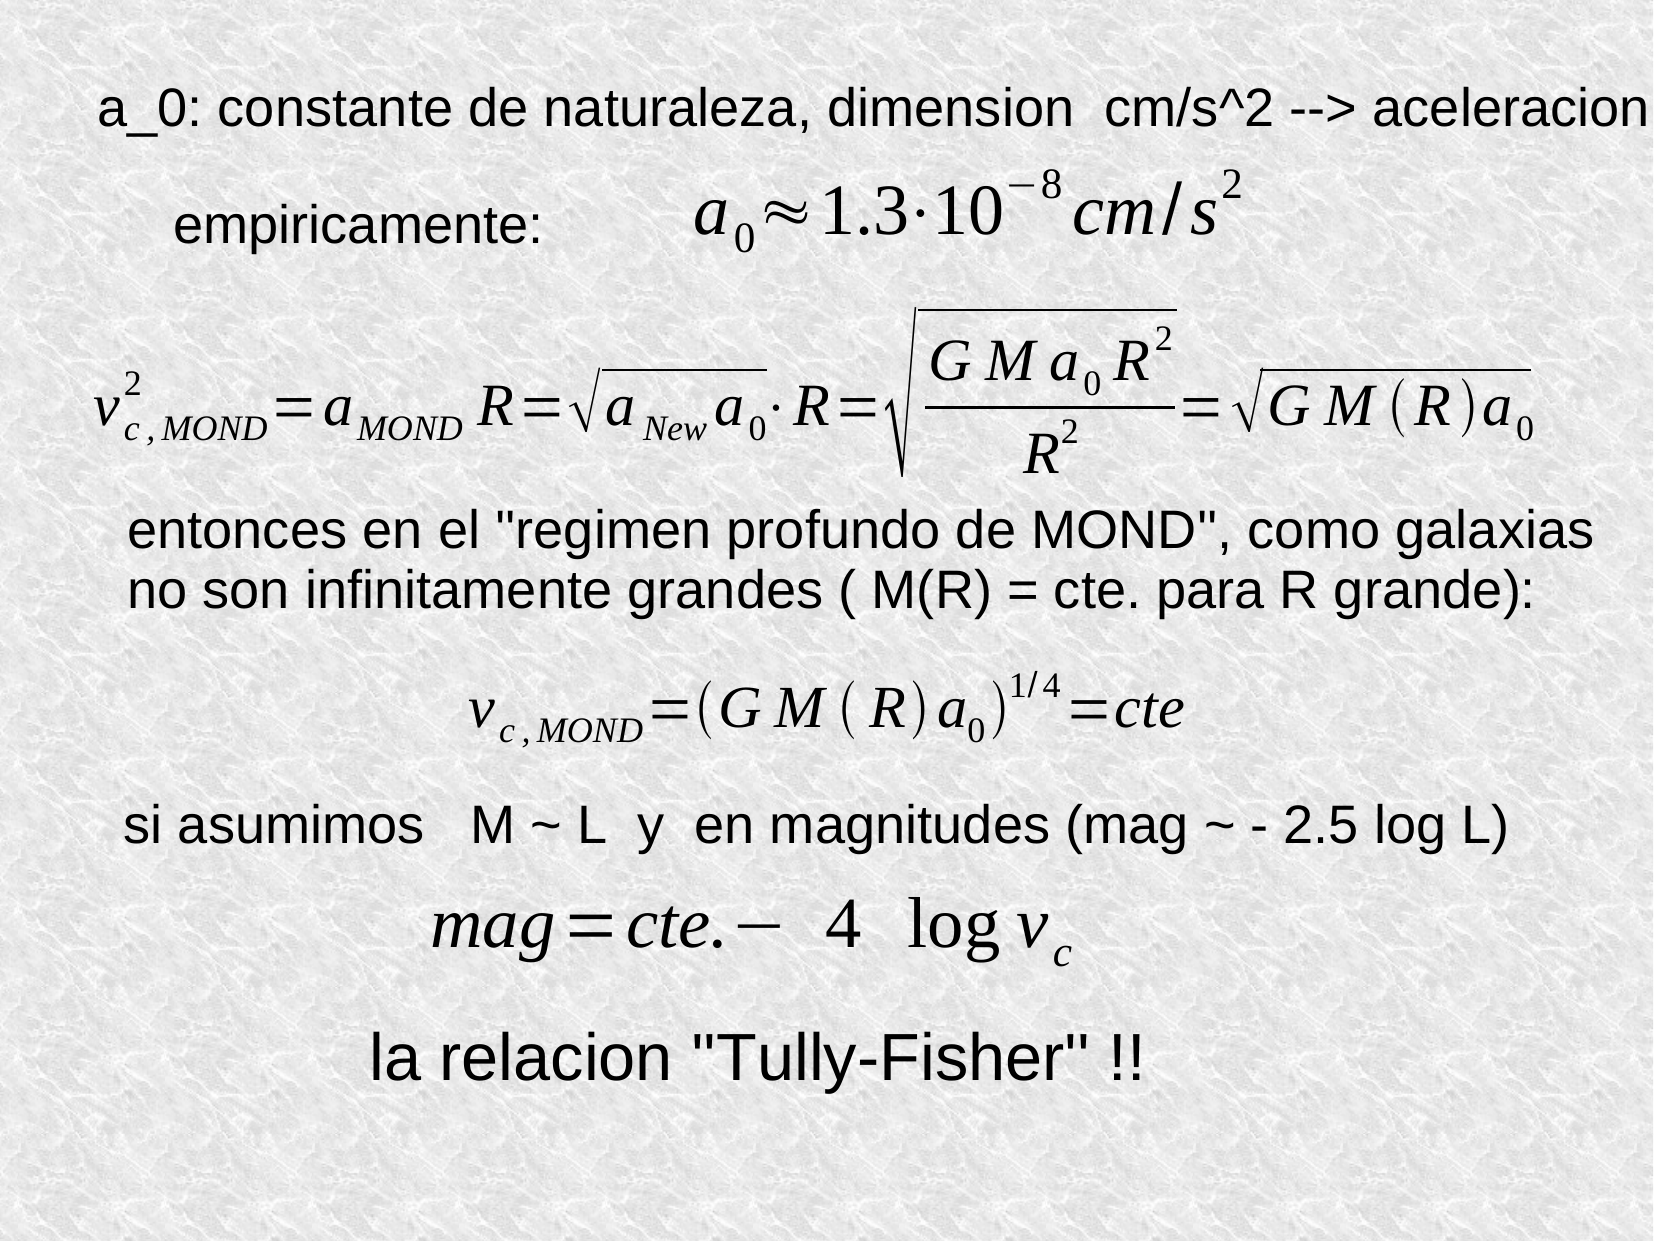

a_0: constante de naturaleza, dimension cm/s^2 --> aceleracion
empiricamente:
entonces en el ''regimen profundo de MOND'', como galaxias
no son infinitamente grandes ( M(R) = cte. para R grande):
si asumimos M ~ L y en magnitudes (mag ~ - 2.5 log L)
la relacion ''Tully-Fisher'' !!